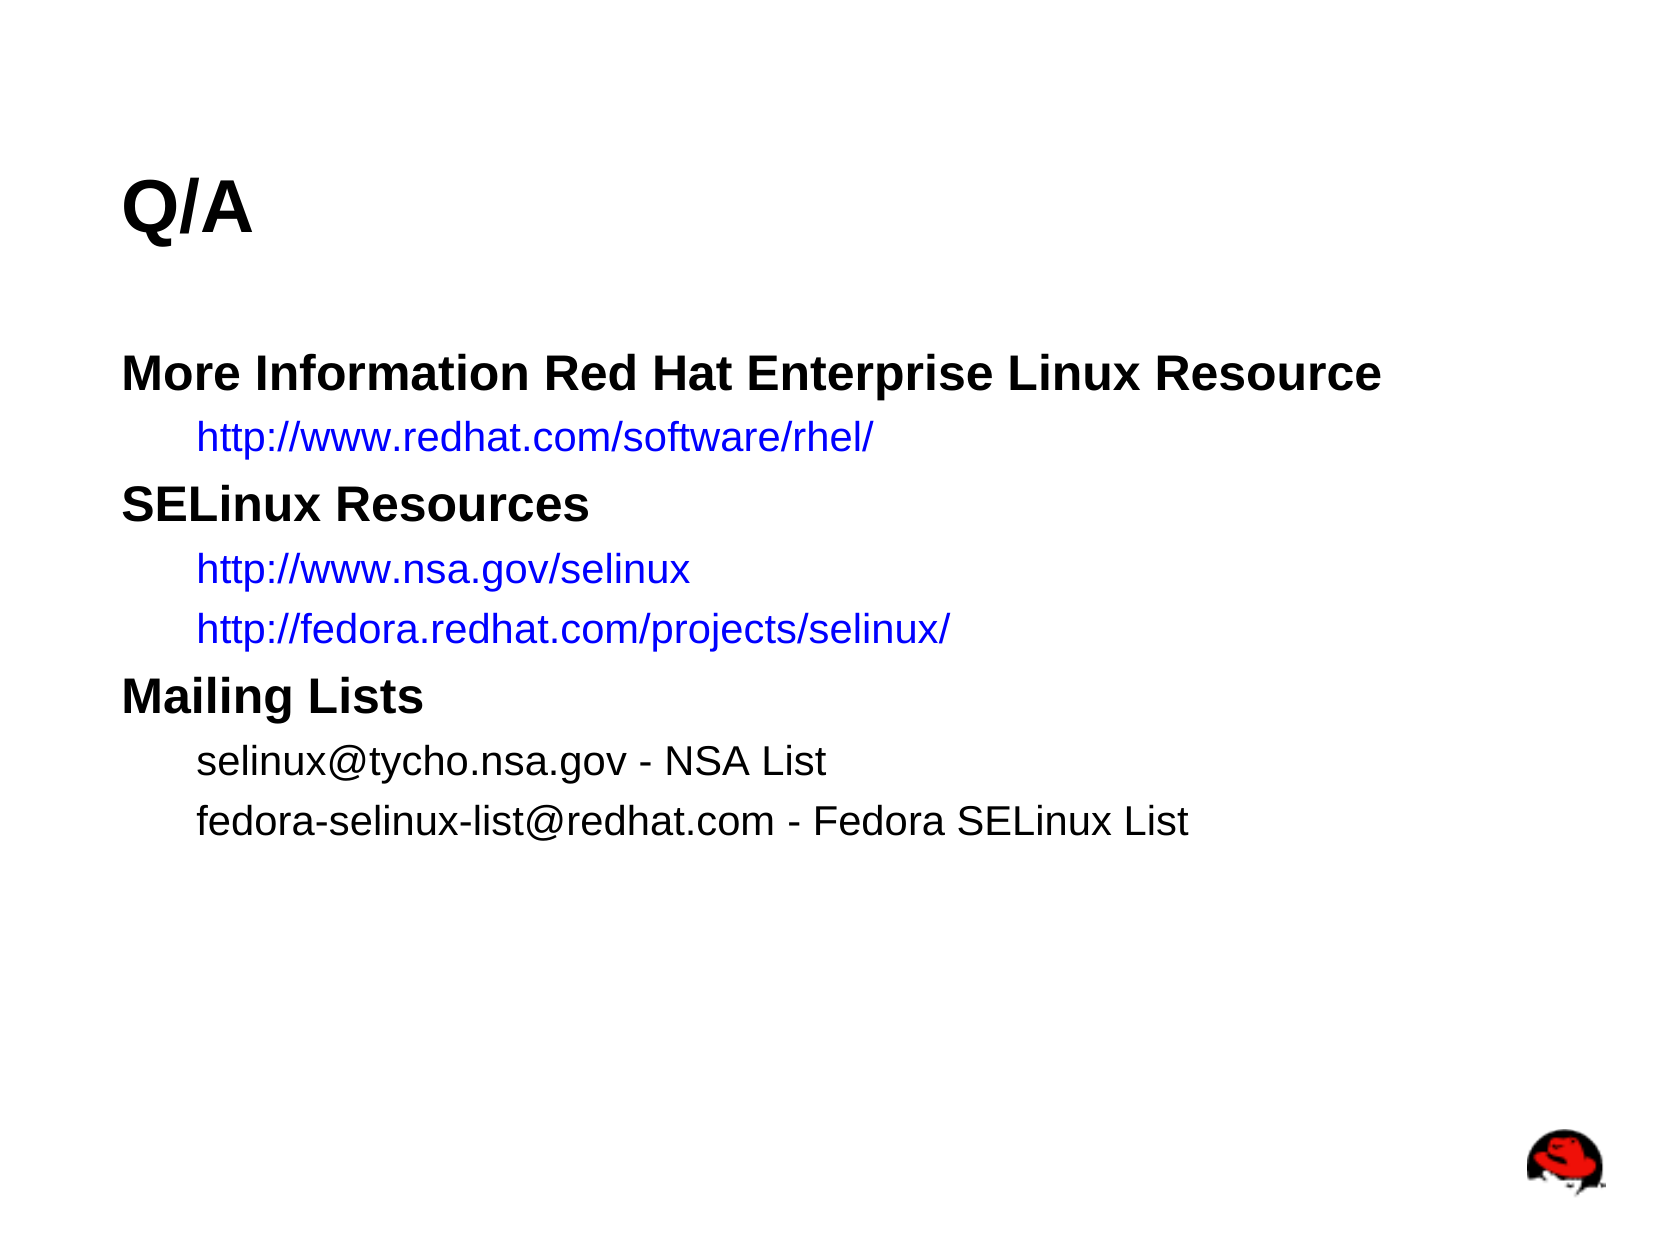

# Q/A
More Information Red Hat Enterprise Linux Resource
http://www.redhat.com/software/rhel/
SELinux Resources
http://www.nsa.gov/selinux
http://fedora.redhat.com/projects/selinux/
Mailing Lists
selinux@tycho.nsa.gov - NSA List
fedora-selinux-list@redhat.com - Fedora SELinux List